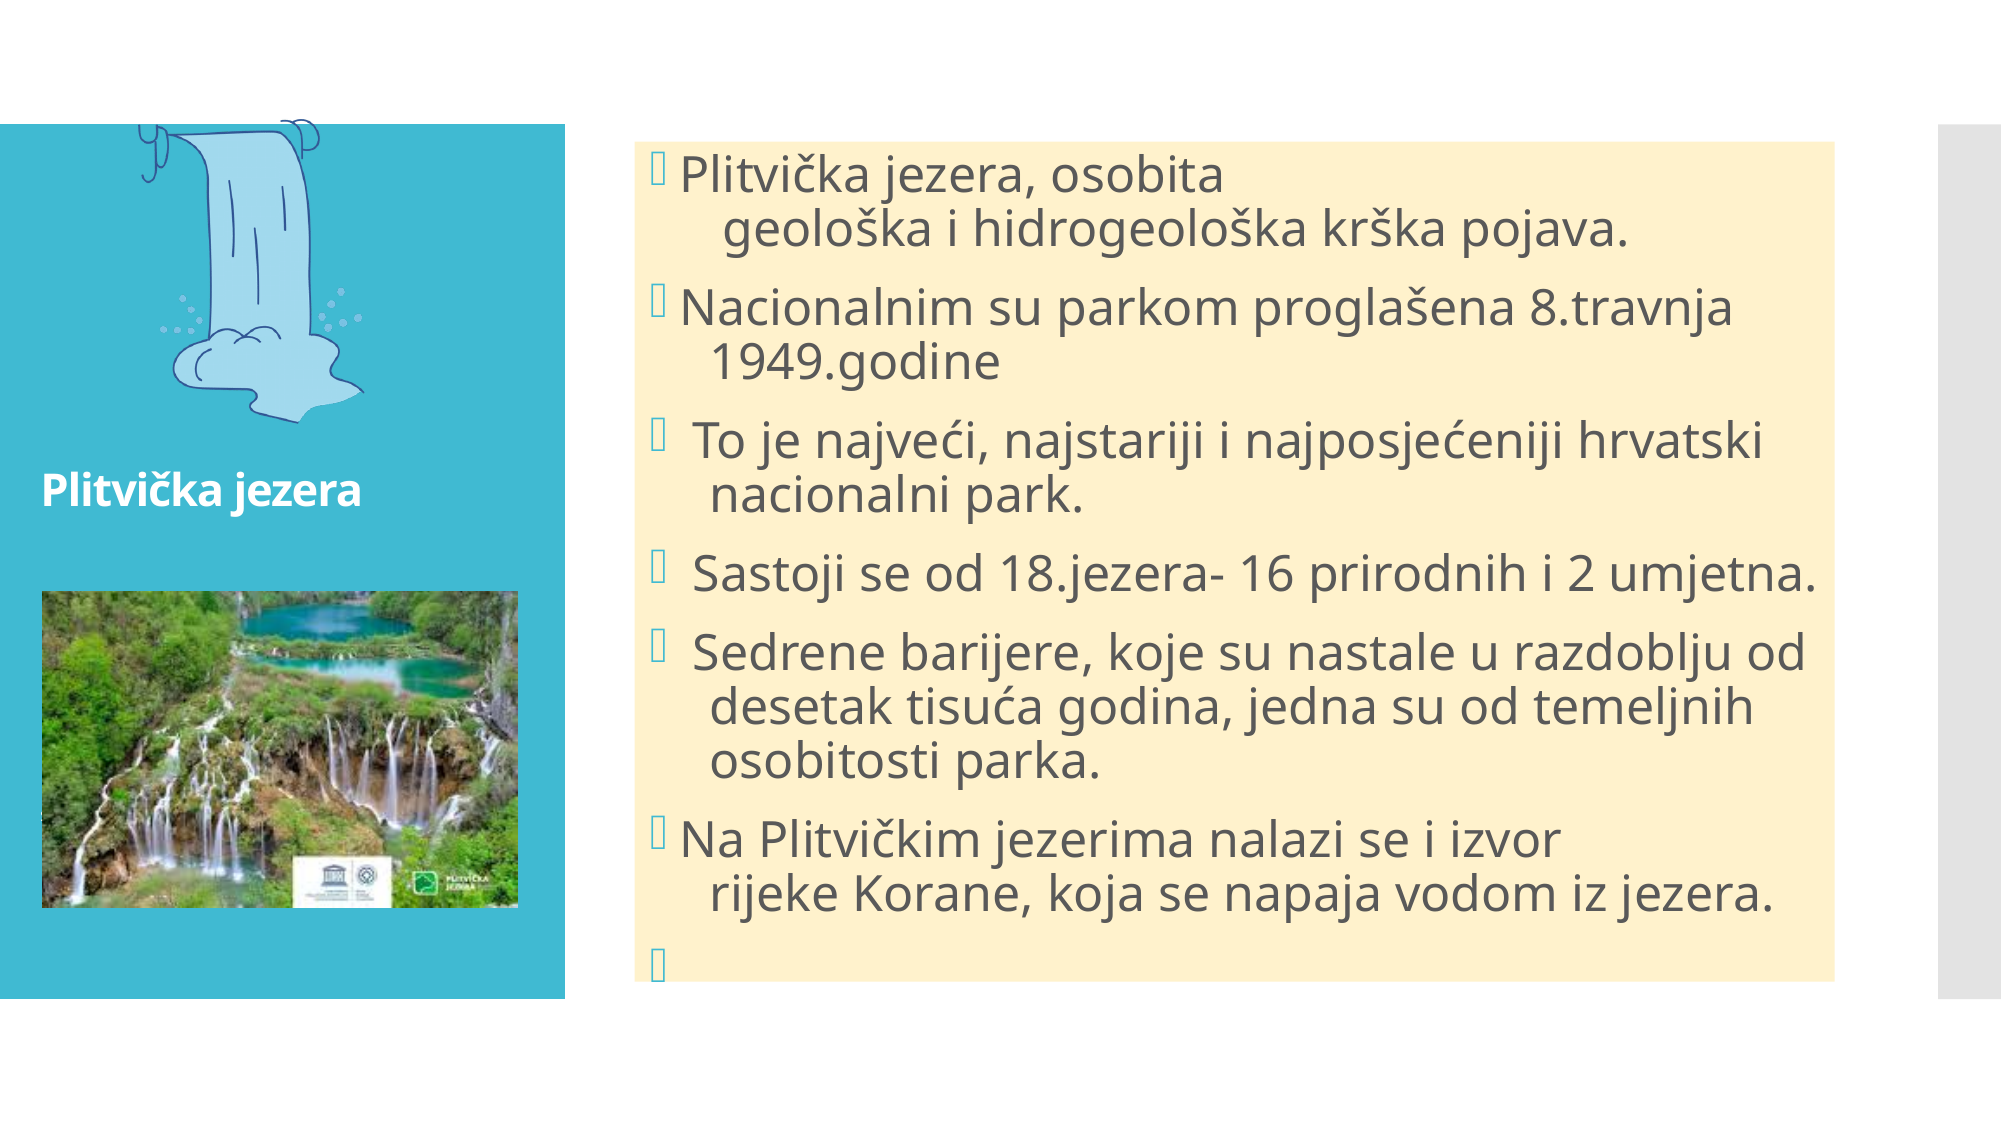

Plitvička jezera, osobita  geološka i hidrogeološka krška pojava.
Nacionalnim su parkom proglašena 8.travnja 1949.godine
 To je najveći, najstariji i najposjećeniji hrvatski nacionalni park.
 Sastoji se od 18.jezera- 16 prirodnih i 2 umjetna.
 Sedrene barijere, koje su nastale u razdoblju od desetak tisuća godina, jedna su od temeljnih osobitosti parka.
Na Plitvičkim jezerima nalazi se i izvor rijeke Korane, koja se napaja vodom iz jezera.
# Plitvička jezera Slika: Plitvička jezera, Izvor: tportal.hr